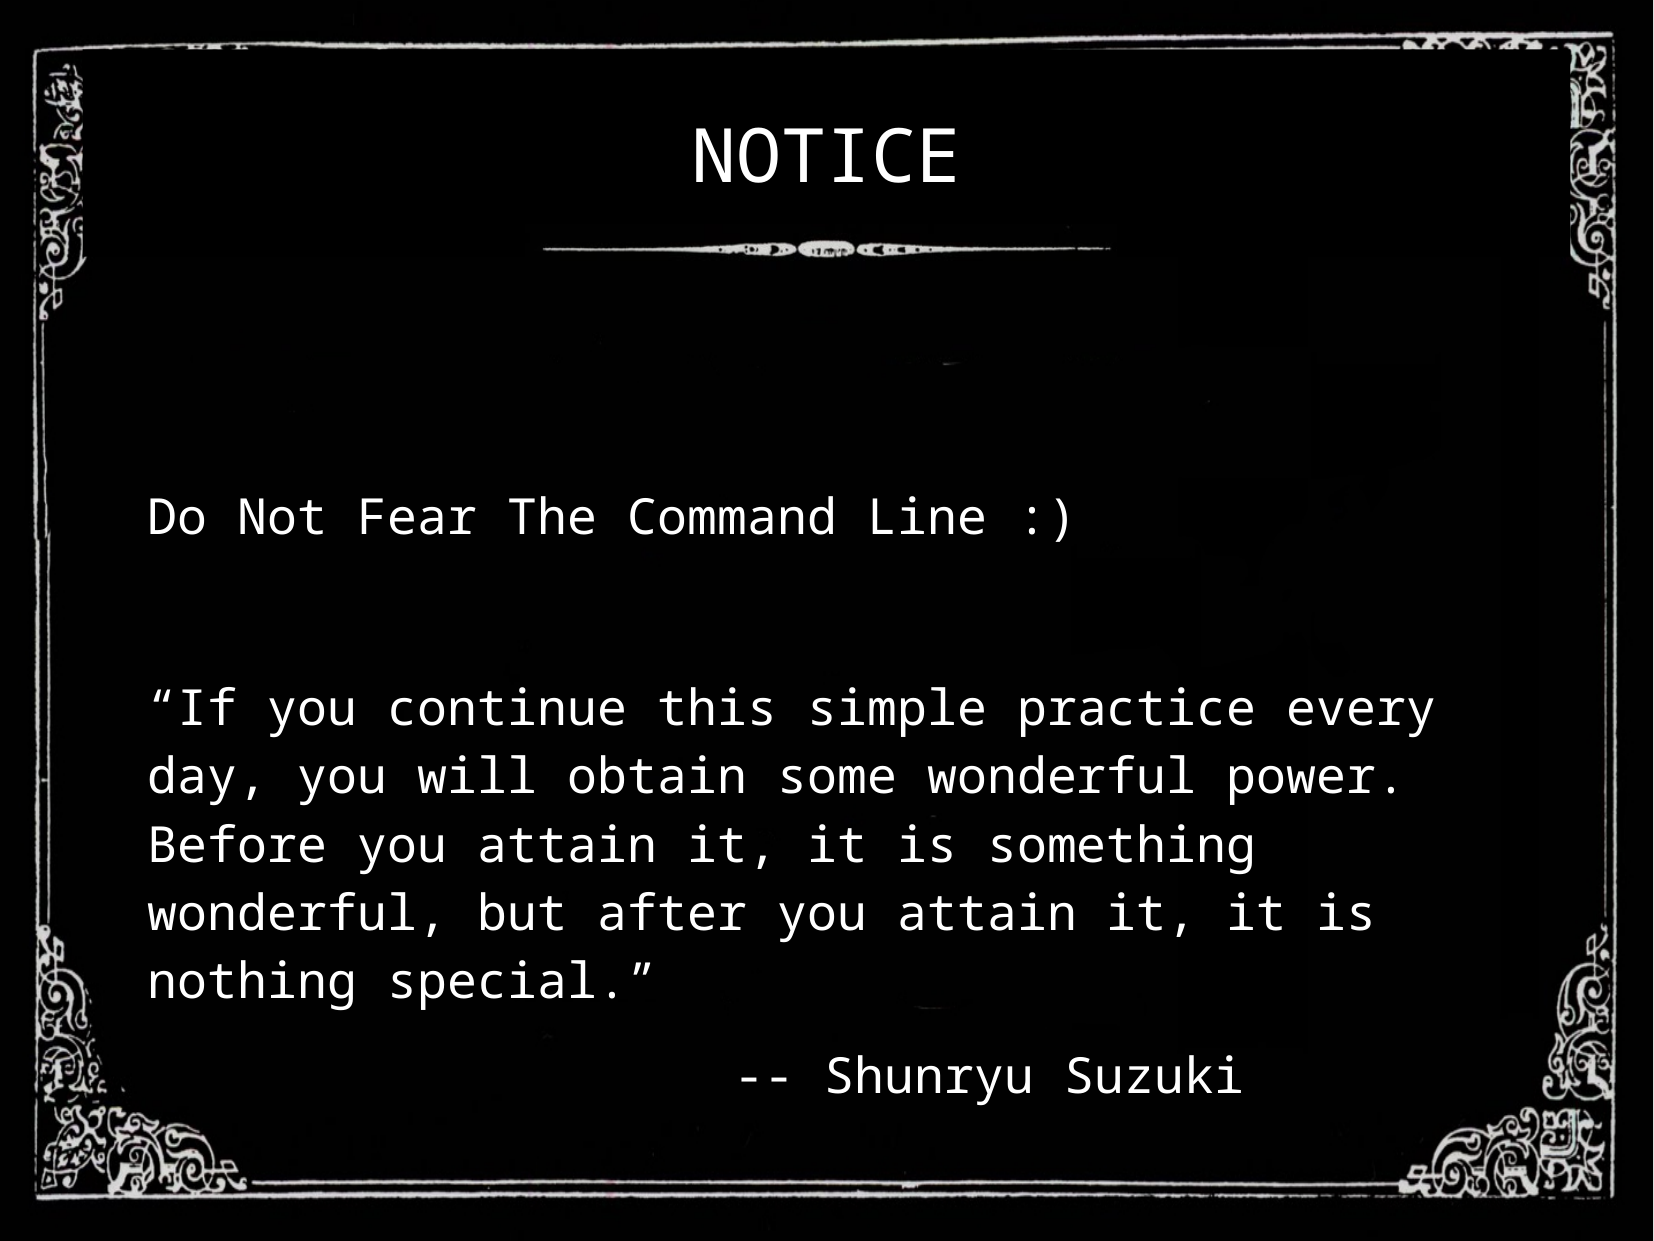

NOTICE
# Do Not Fear The Command Line :)
“If you continue this simple practice every day, you will obtain some wonderful power. Before you attain it, it is something wonderful, but after you attain it, it is nothing special.”
-- Shunryu Suzuki